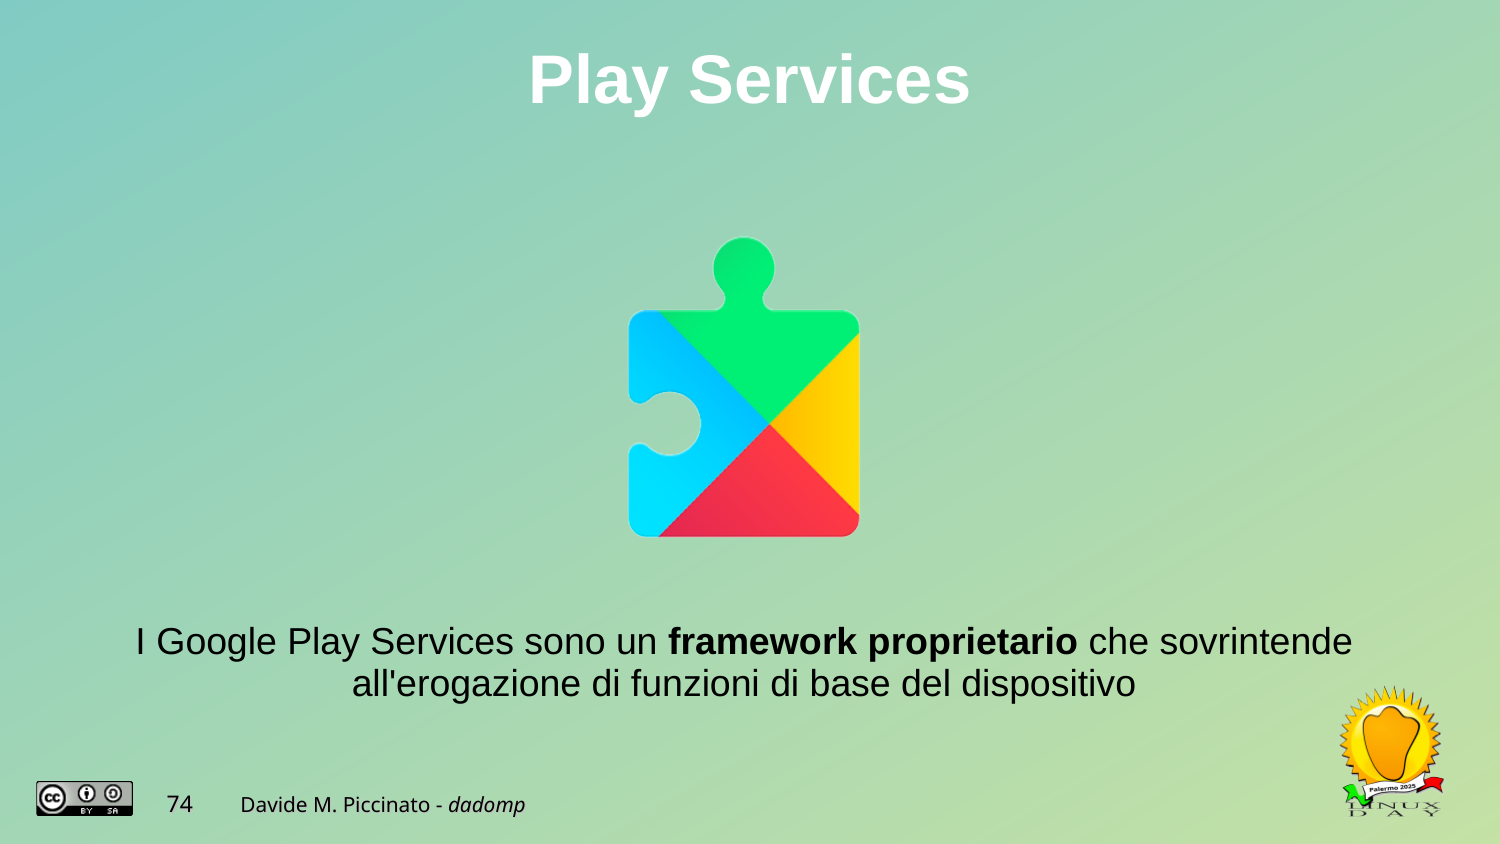

# Play Services
I Google Play Services sono un framework proprietario che sovrintende all'erogazione di funzioni di base del dispositivo